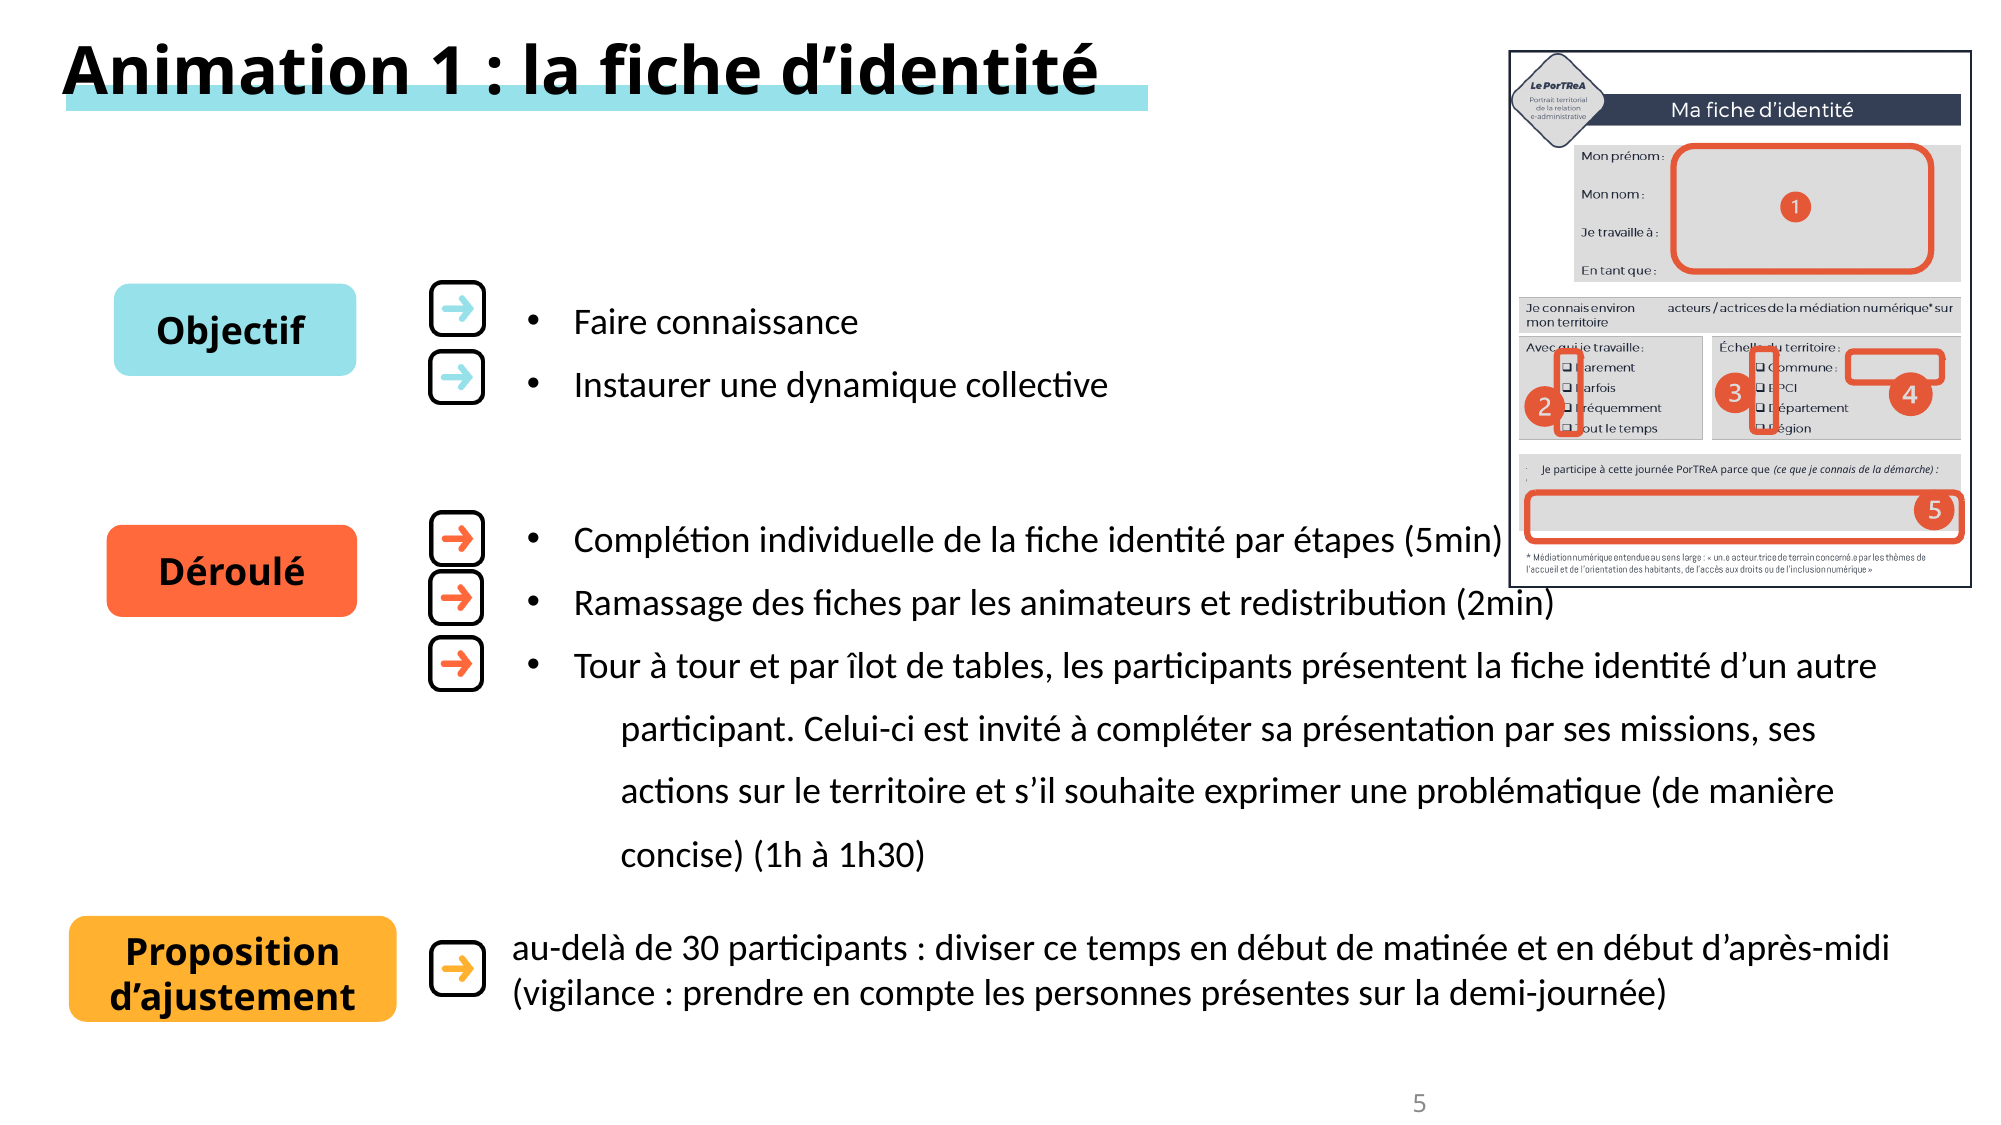

Animation 1 : la fiche d’identité
Faire connaissance
Instaurer une dynamique collective
Objectif
Je participe à cette journée PorTReA parce que (ce que je connais de la démarche) :
Complétion individuelle de la fiche identité par étapes (5min)
Ramassage des fiches par les animateurs et redistribution (2min)
Tour à tour et par îlot de tables, les participants présentent la fiche identité d’un autre participant. Celui-ci est invité à compléter sa présentation par ses missions, ses actions sur le territoire et s’il souhaite exprimer une problématique (de manière concise) (1h à 1h30)
Déroulé
Proposition d’ajustement
au-delà de 30 participants : diviser ce temps en début de matinée et en début d’après-midi (vigilance : prendre en compte les personnes présentes sur la demi-journée)